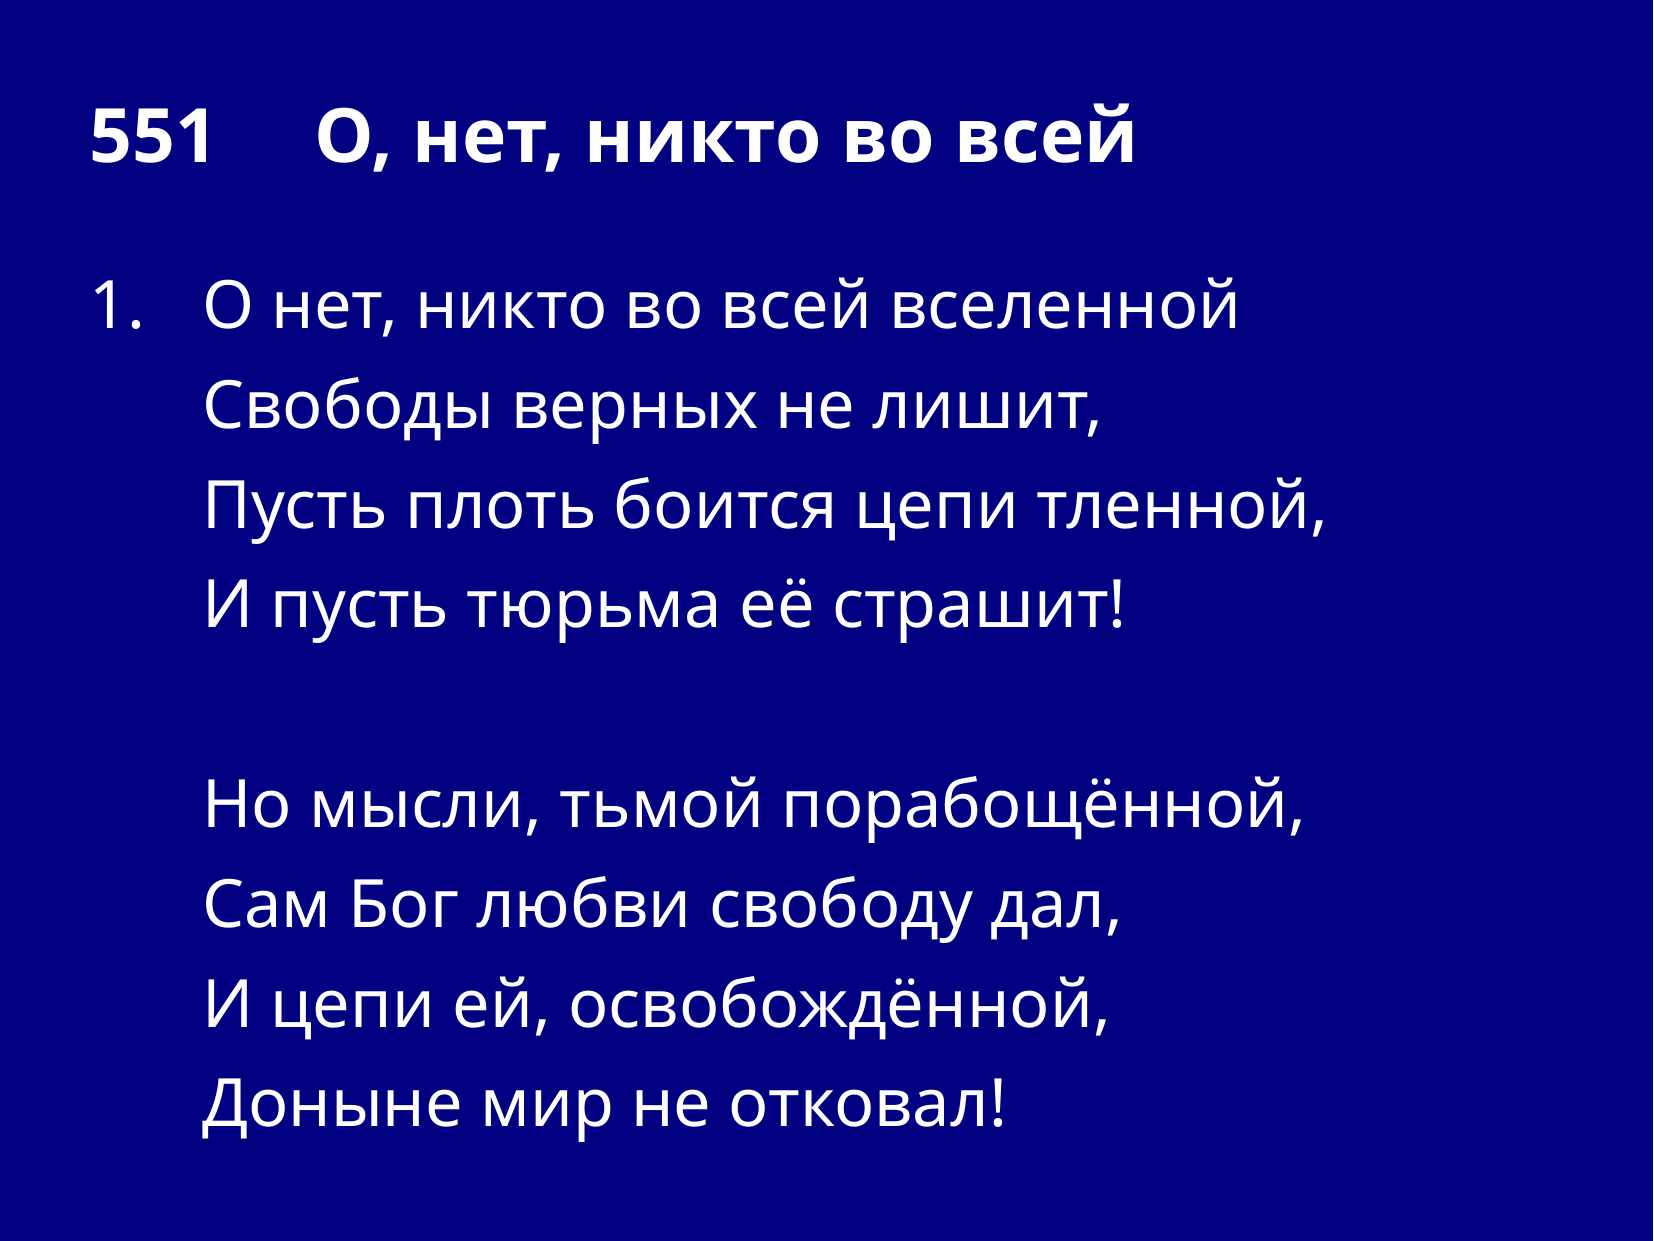

551	О, нет, никто во всей
1.	О нет, никто во всей вселенной
	Свободы верных не лишит,
	Пусть плоть боится цепи тленной,
	И пусть тюрьма её страшит!
	Но мысли, тьмой порабощённой,
	Сам Бог любви свободу дал,
	И цепи ей, освобождённой,
	Доныне мир не отковал!